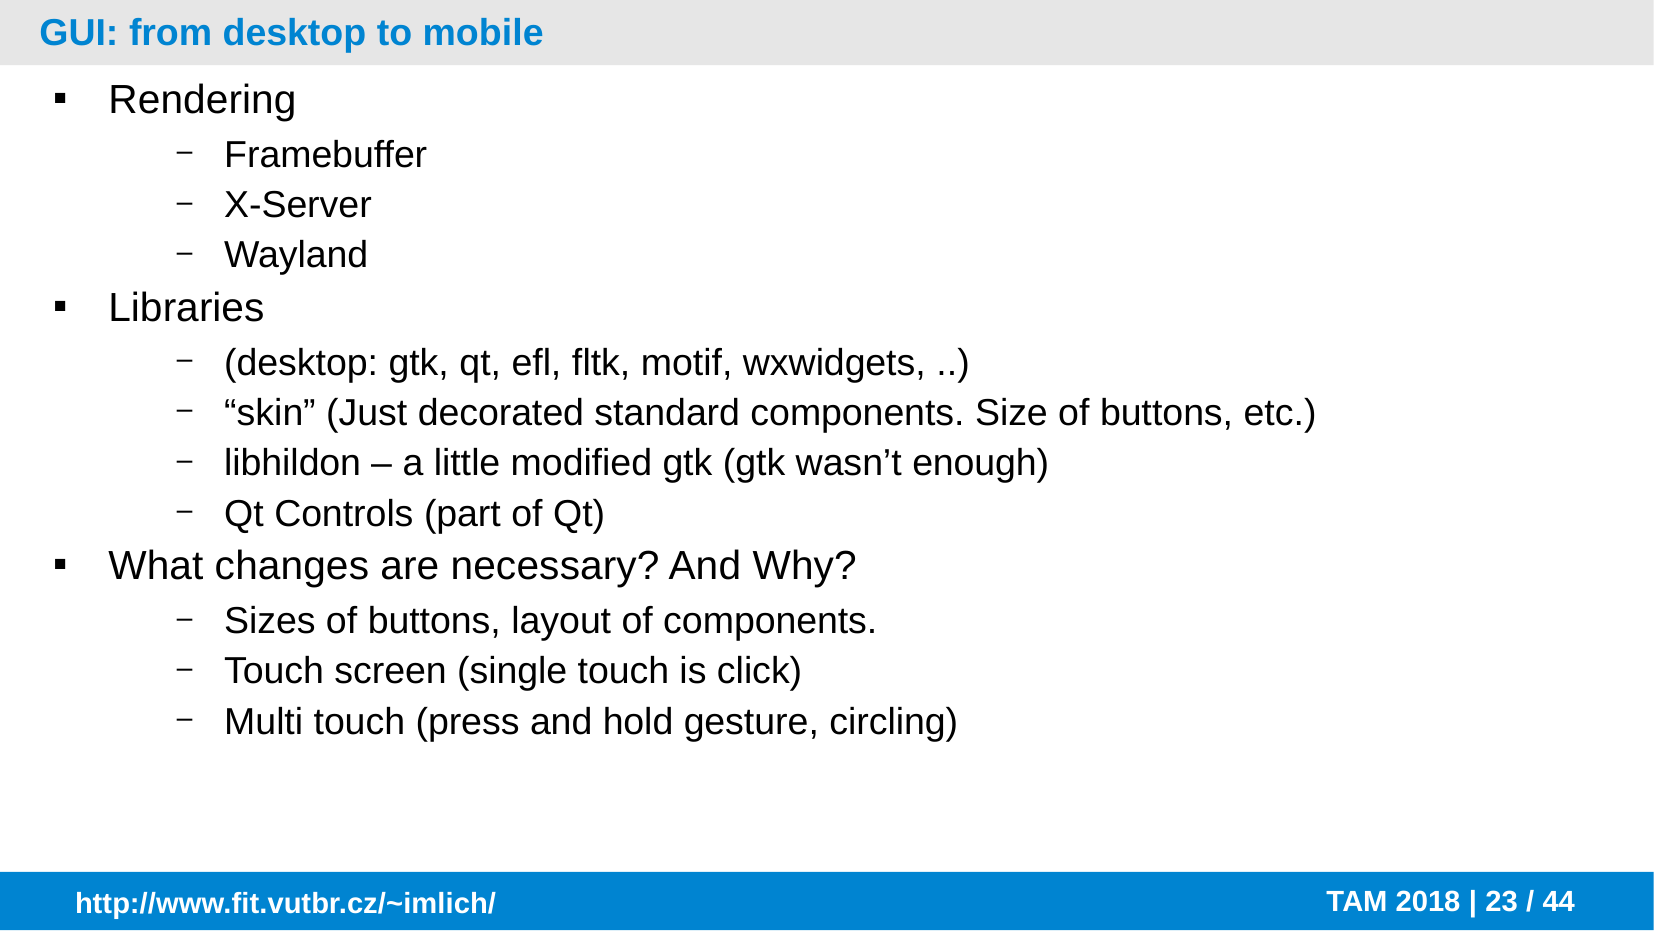

# GUI: from desktop to mobile
Rendering
Framebuffer
X-Server
Wayland
Libraries
(desktop: gtk, qt, efl, fltk, motif, wxwidgets, ..)
“skin” (Just decorated standard components. Size of buttons, etc.)
libhildon – a little modified gtk (gtk wasn’t enough)
Qt Controls (part of Qt)
What changes are necessary? And Why?
Sizes of buttons, layout of components.
Touch screen (single touch is click)
Multi touch (press and hold gesture, circling)